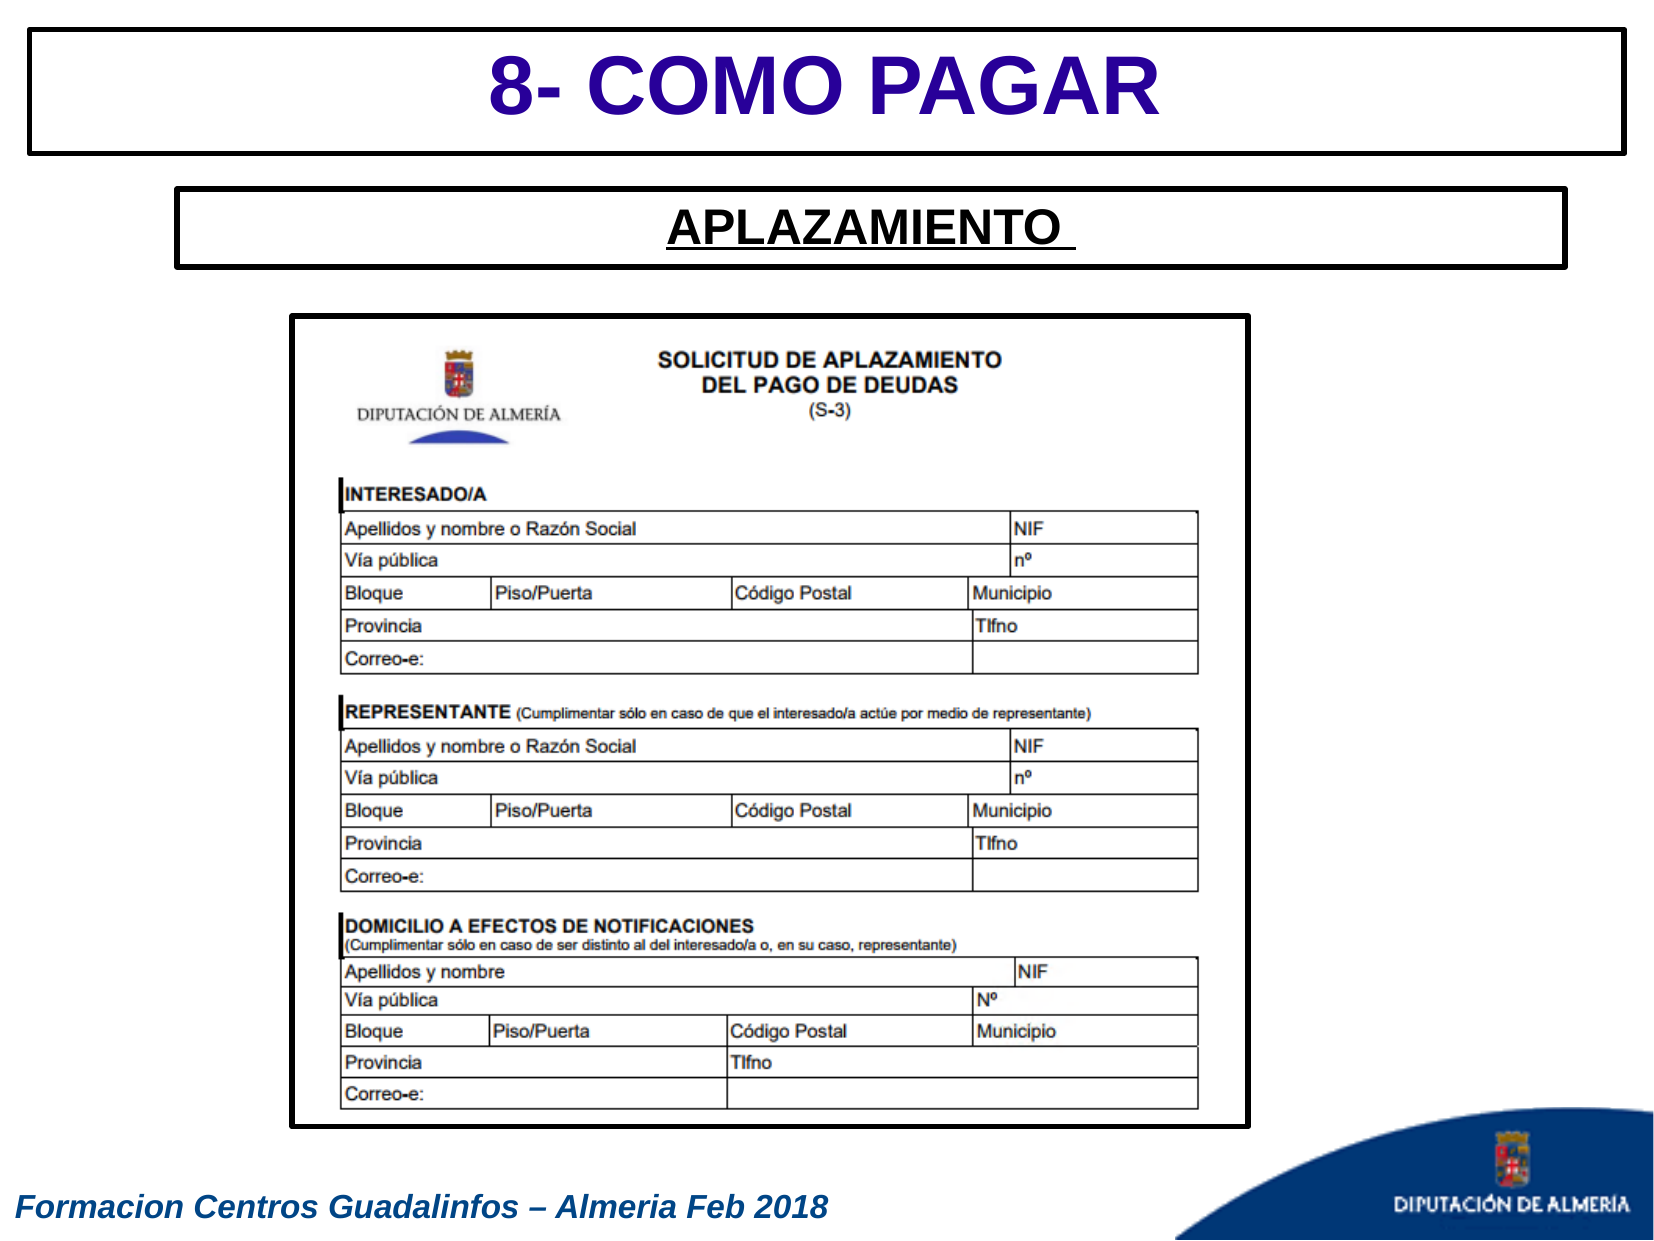

8- COMO PAGAR
APLAZAMIENTO
Formacion Centros Guadalinfos – Almeria Feb 2018